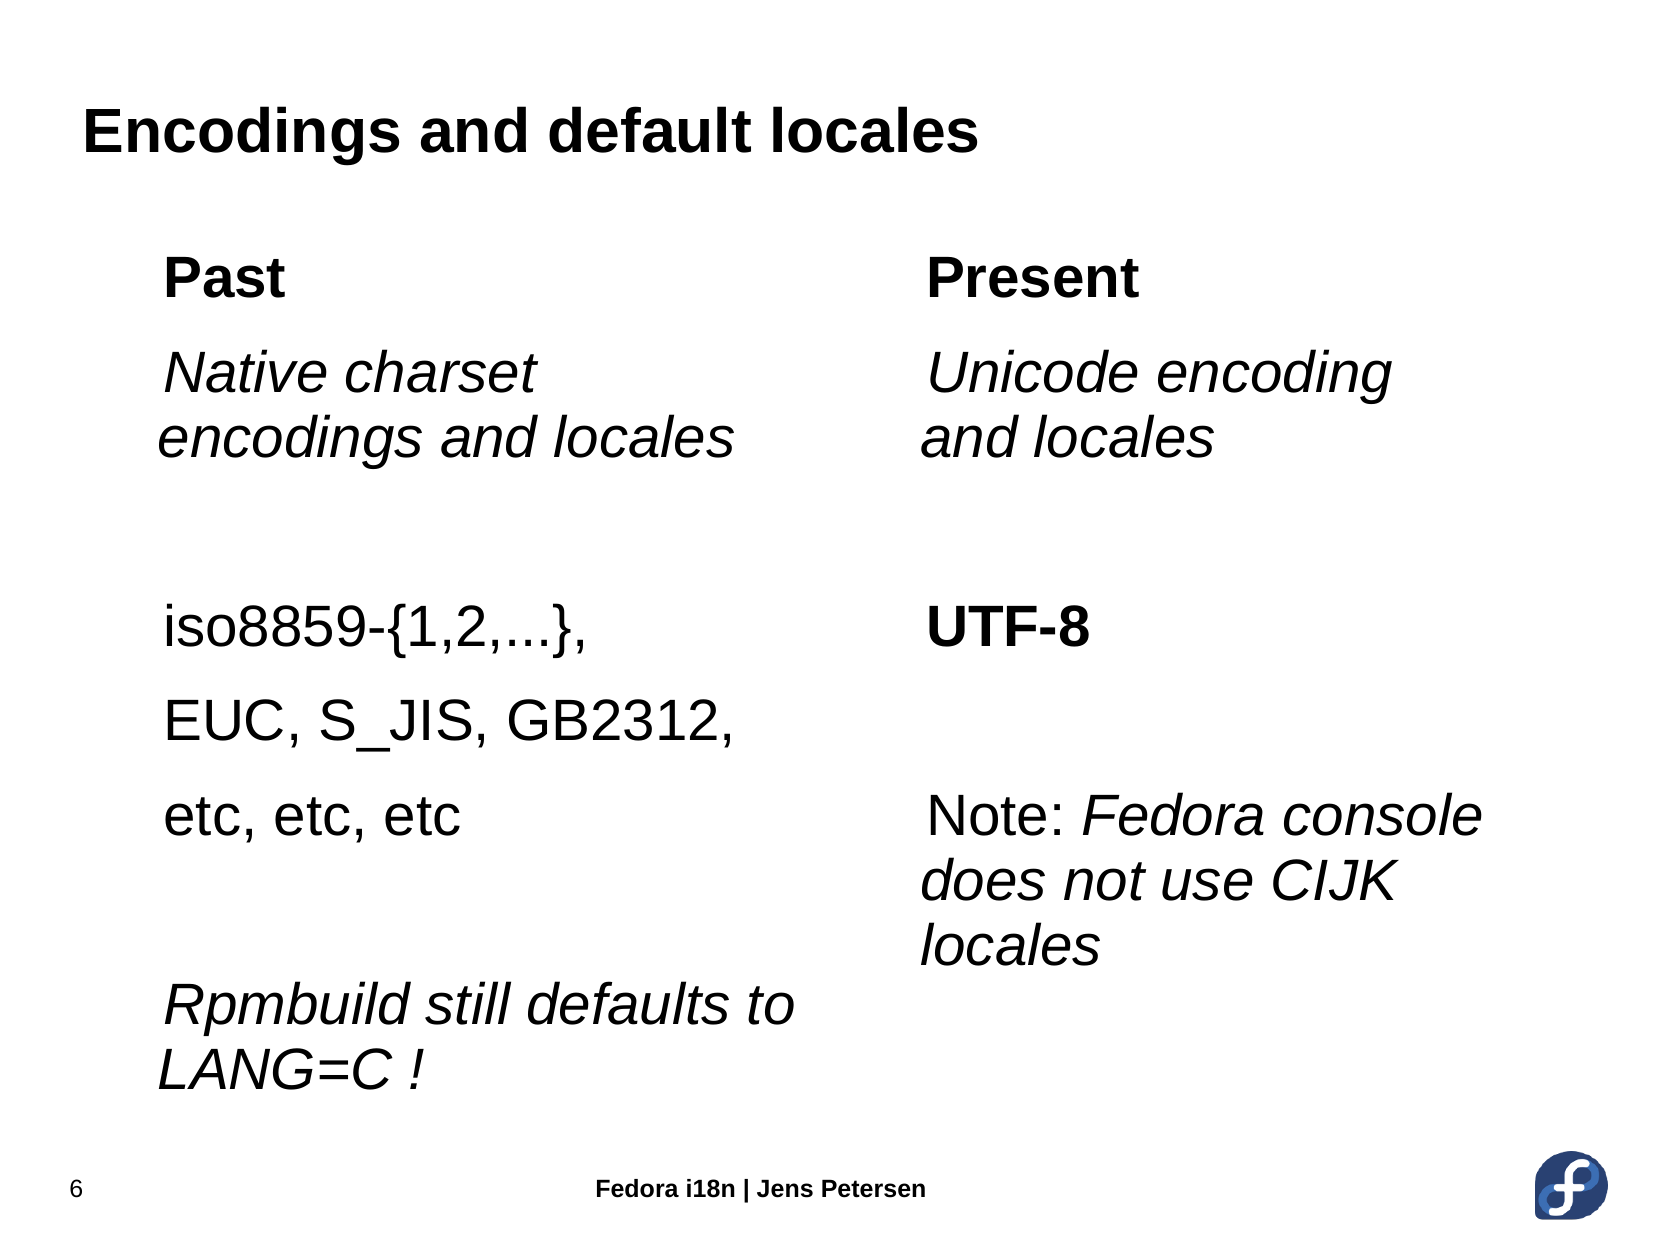

# Encodings and default locales
Past
Native charset encodings and locales
iso8859-{1,2,...},
EUC, S_JIS, GB2312,
etc, etc, etc
Rpmbuild still defaults to LANG=C !
Present
Unicode encoding
and locales
UTF-8
Note: Fedora console does not use CIJK locales